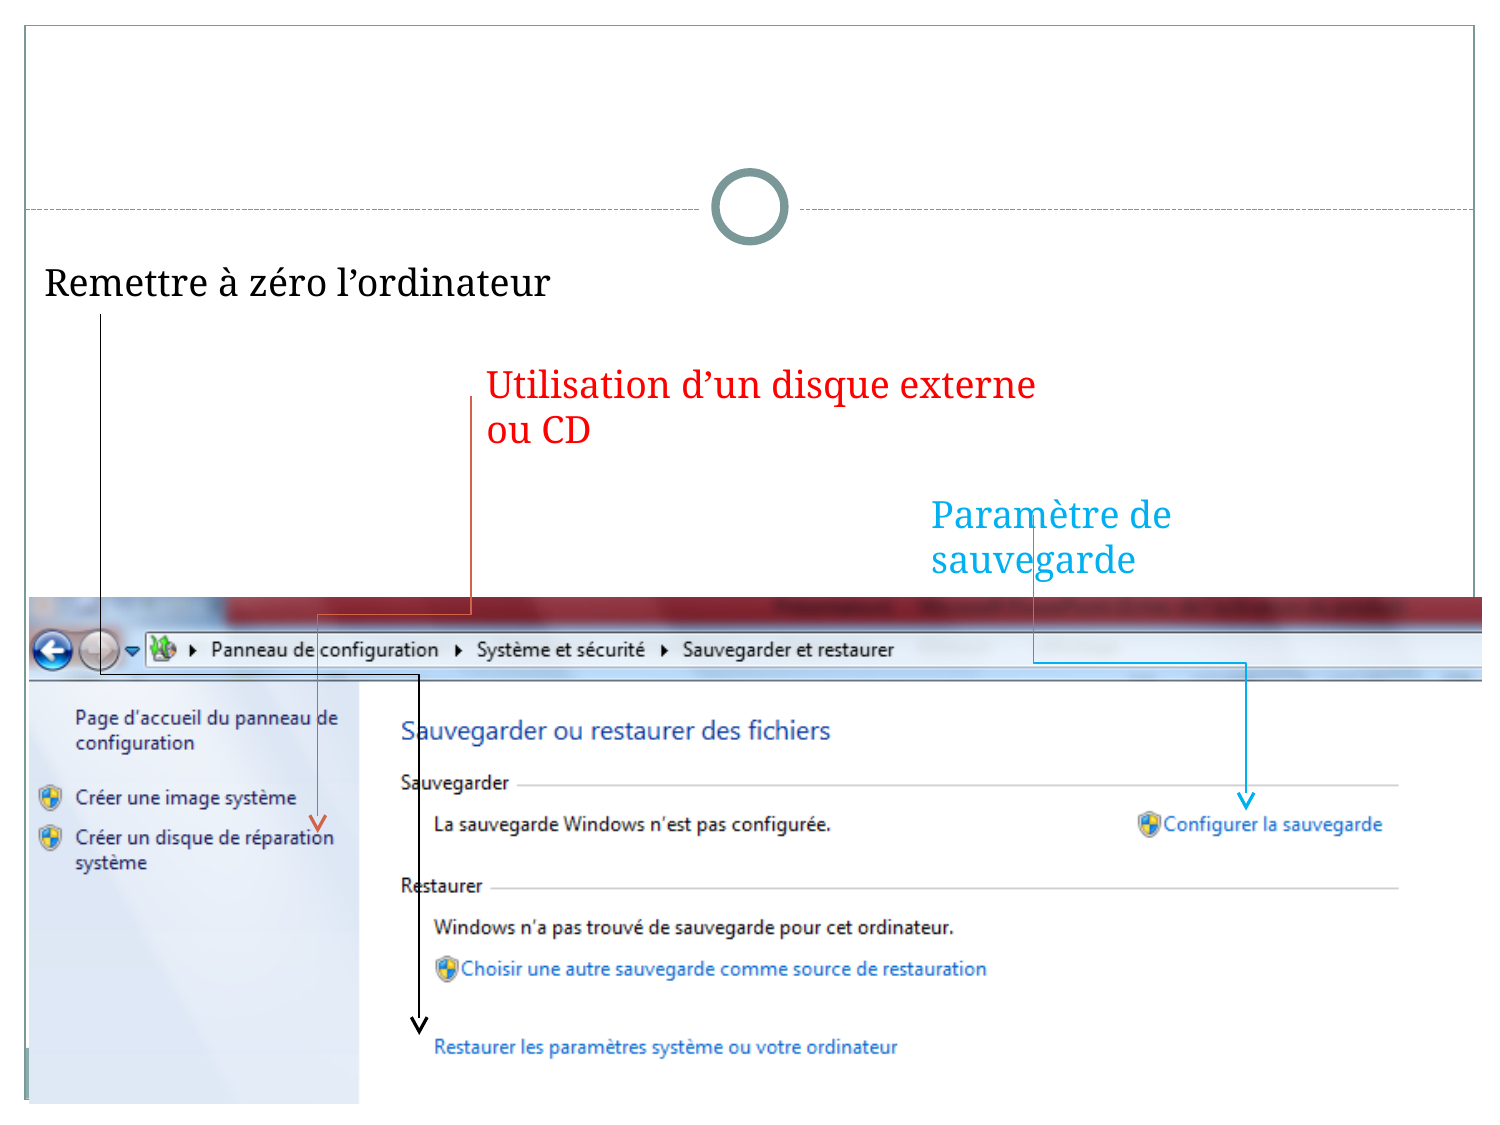

Remettre à zéro l’ordinateur
Utilisation d’un disque externe ou CD
Paramètre de sauvegarde